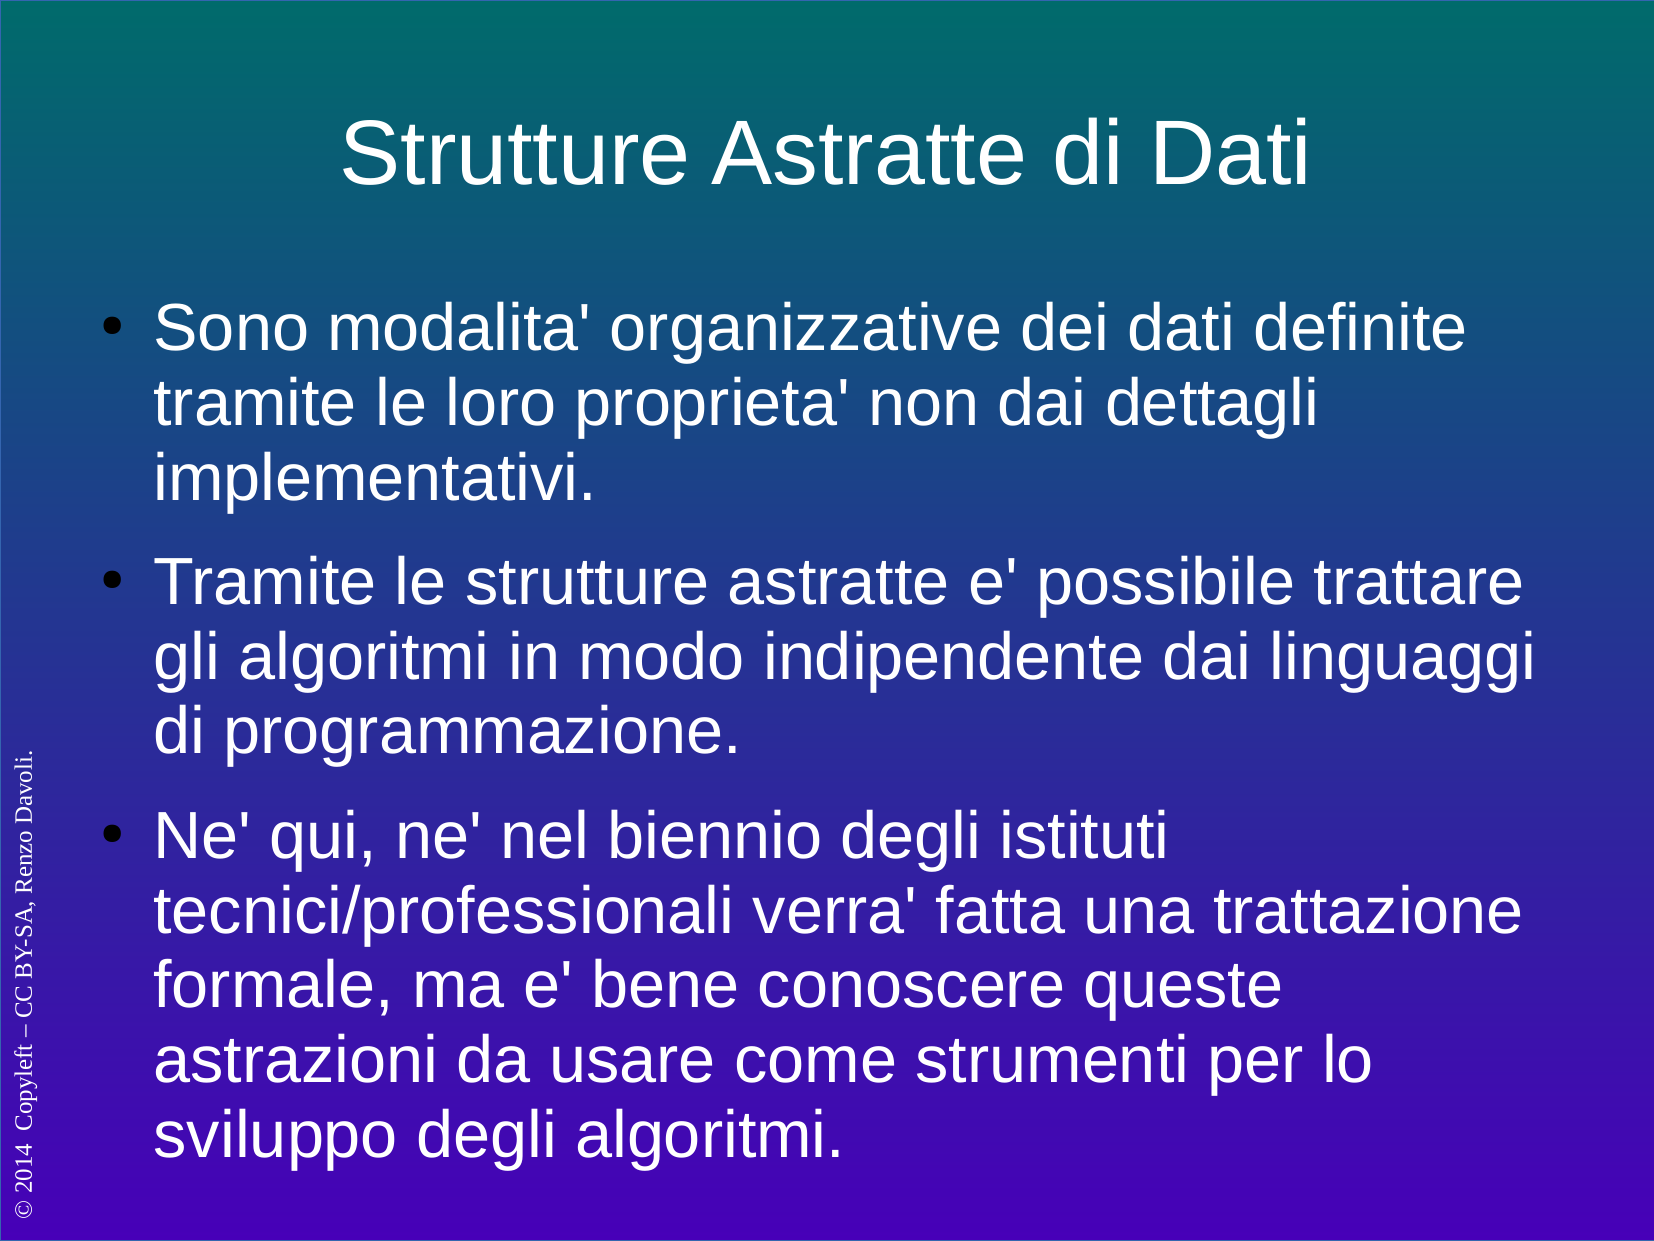

# Strutture Astratte di Dati
Sono modalita' organizzative dei dati definite tramite le loro proprieta' non dai dettagli implementativi.
Tramite le strutture astratte e' possibile trattare gli algoritmi in modo indipendente dai linguaggi di programmazione.
Ne' qui, ne' nel biennio degli istituti tecnici/professionali verra' fatta una trattazione formale, ma e' bene conoscere queste astrazioni da usare come strumenti per lo sviluppo degli algoritmi.